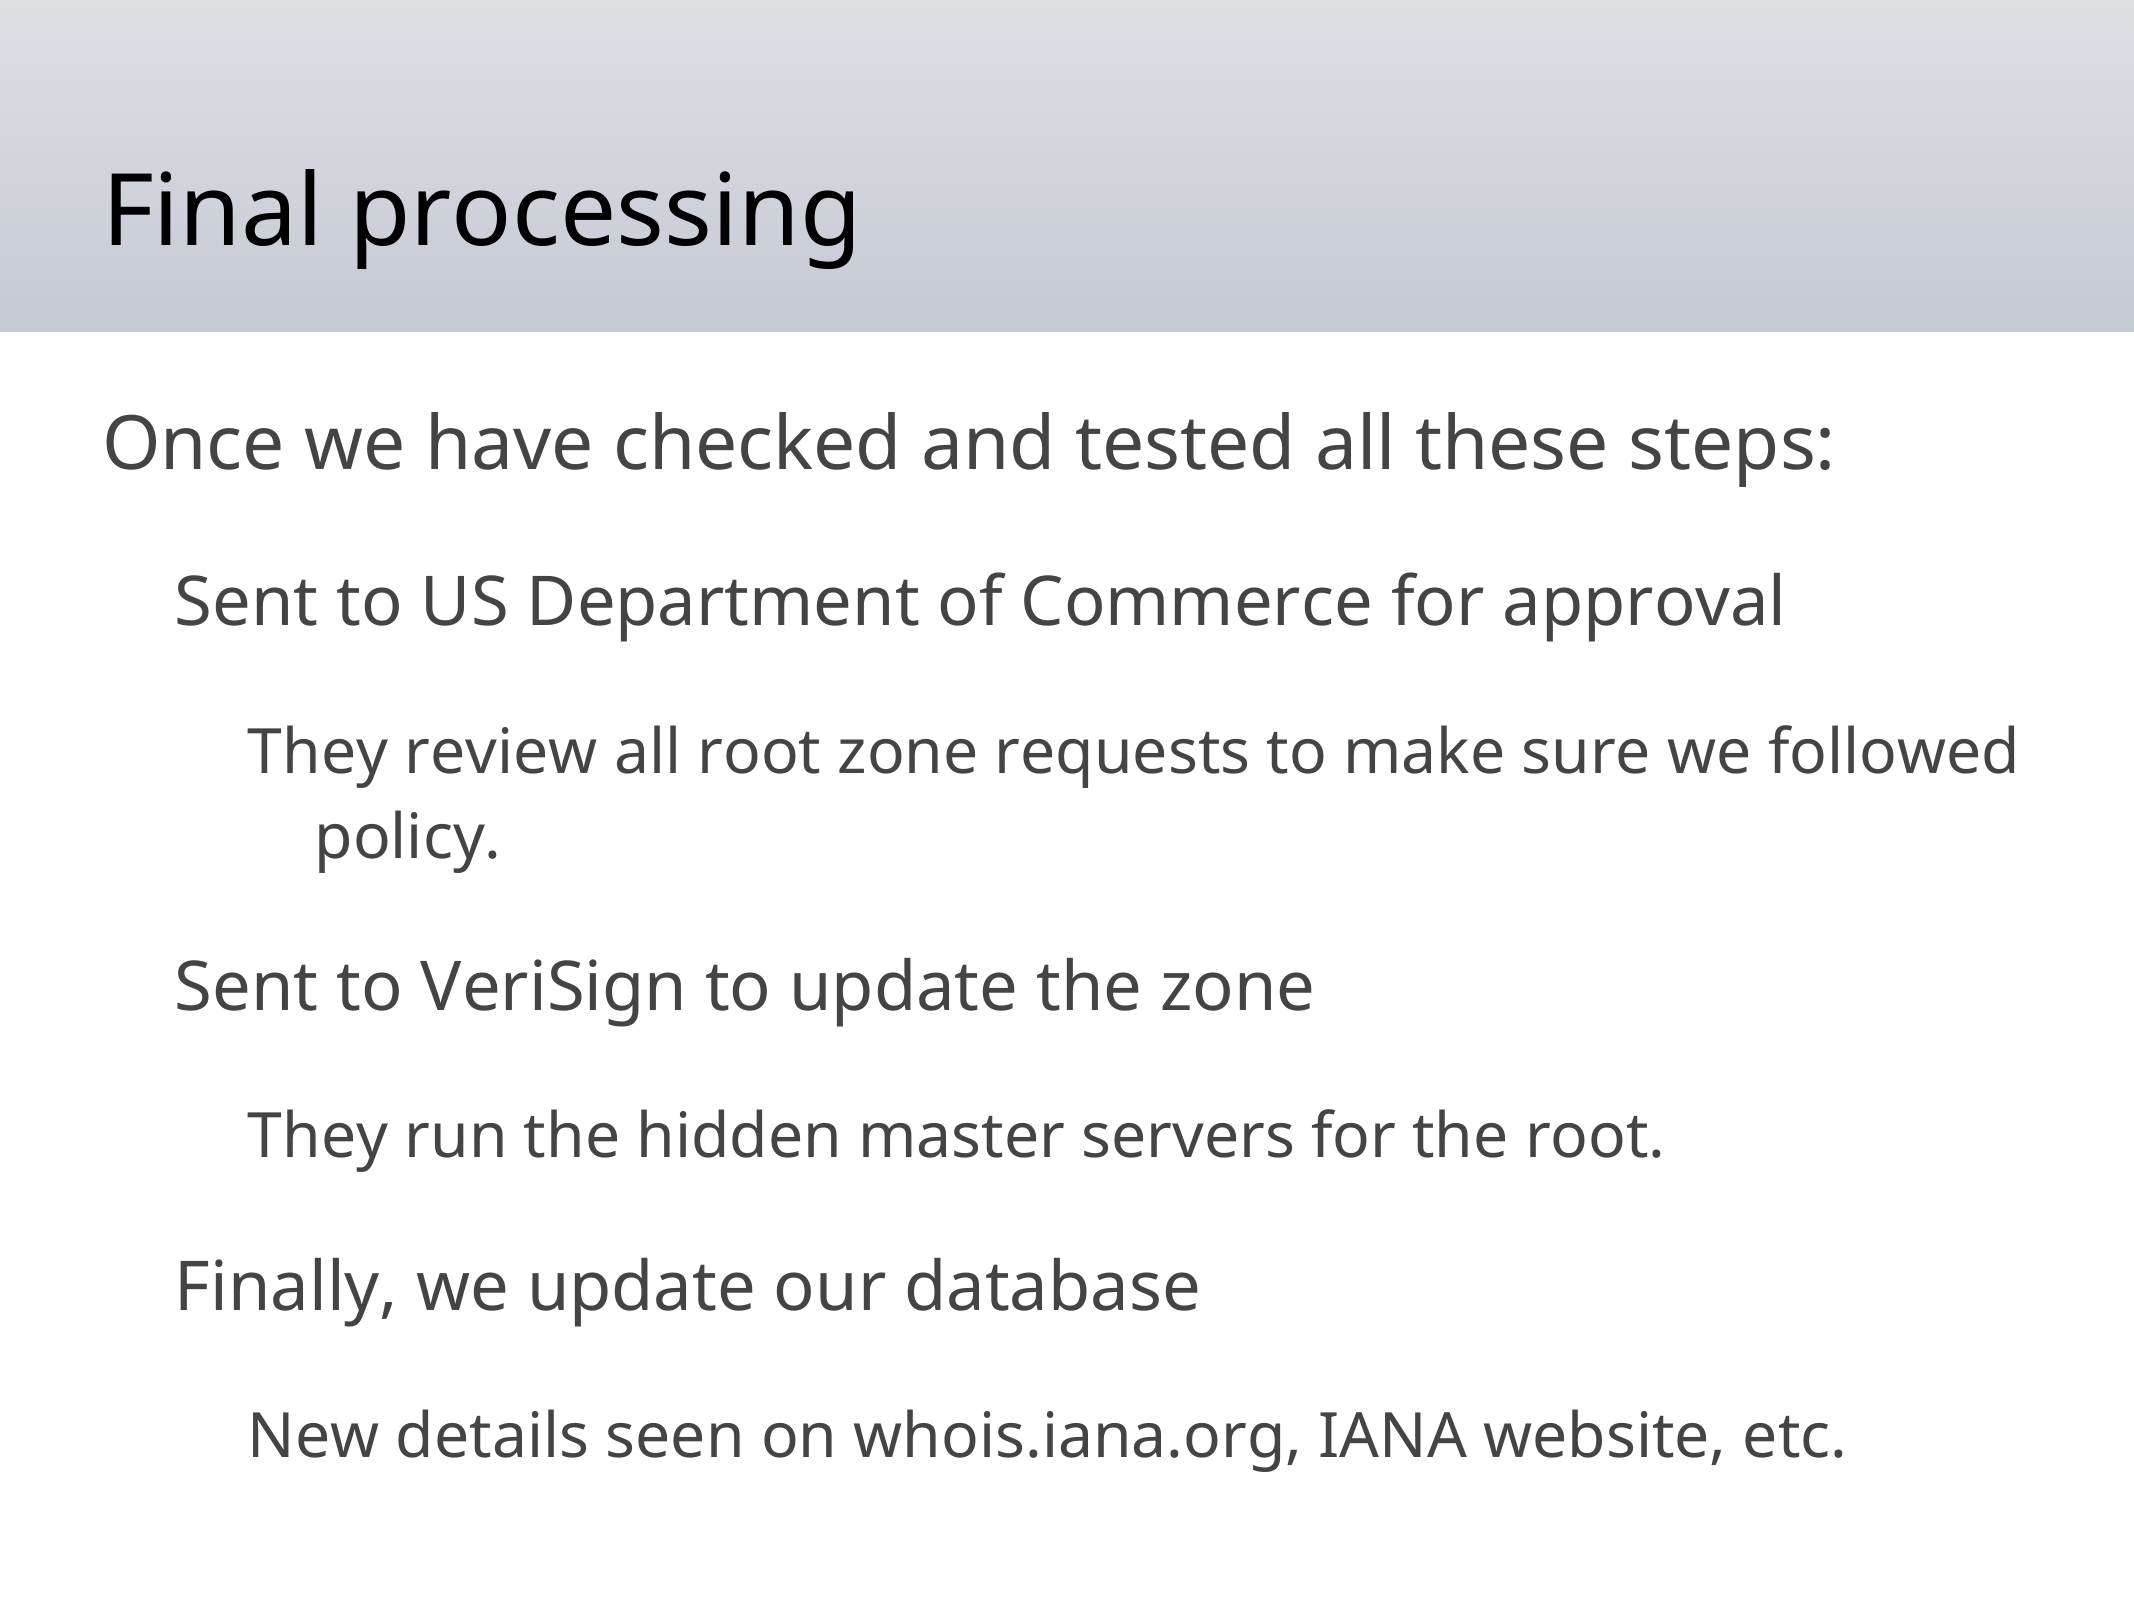

# Final processing
Once we have checked and tested all these steps:
Sent to US Department of Commerce for approval
They review all root zone requests to make sure we followed policy.
Sent to VeriSign to update the zone
They run the hidden master servers for the root.
Finally, we update our database
New details seen on whois.iana.org, IANA website, etc.